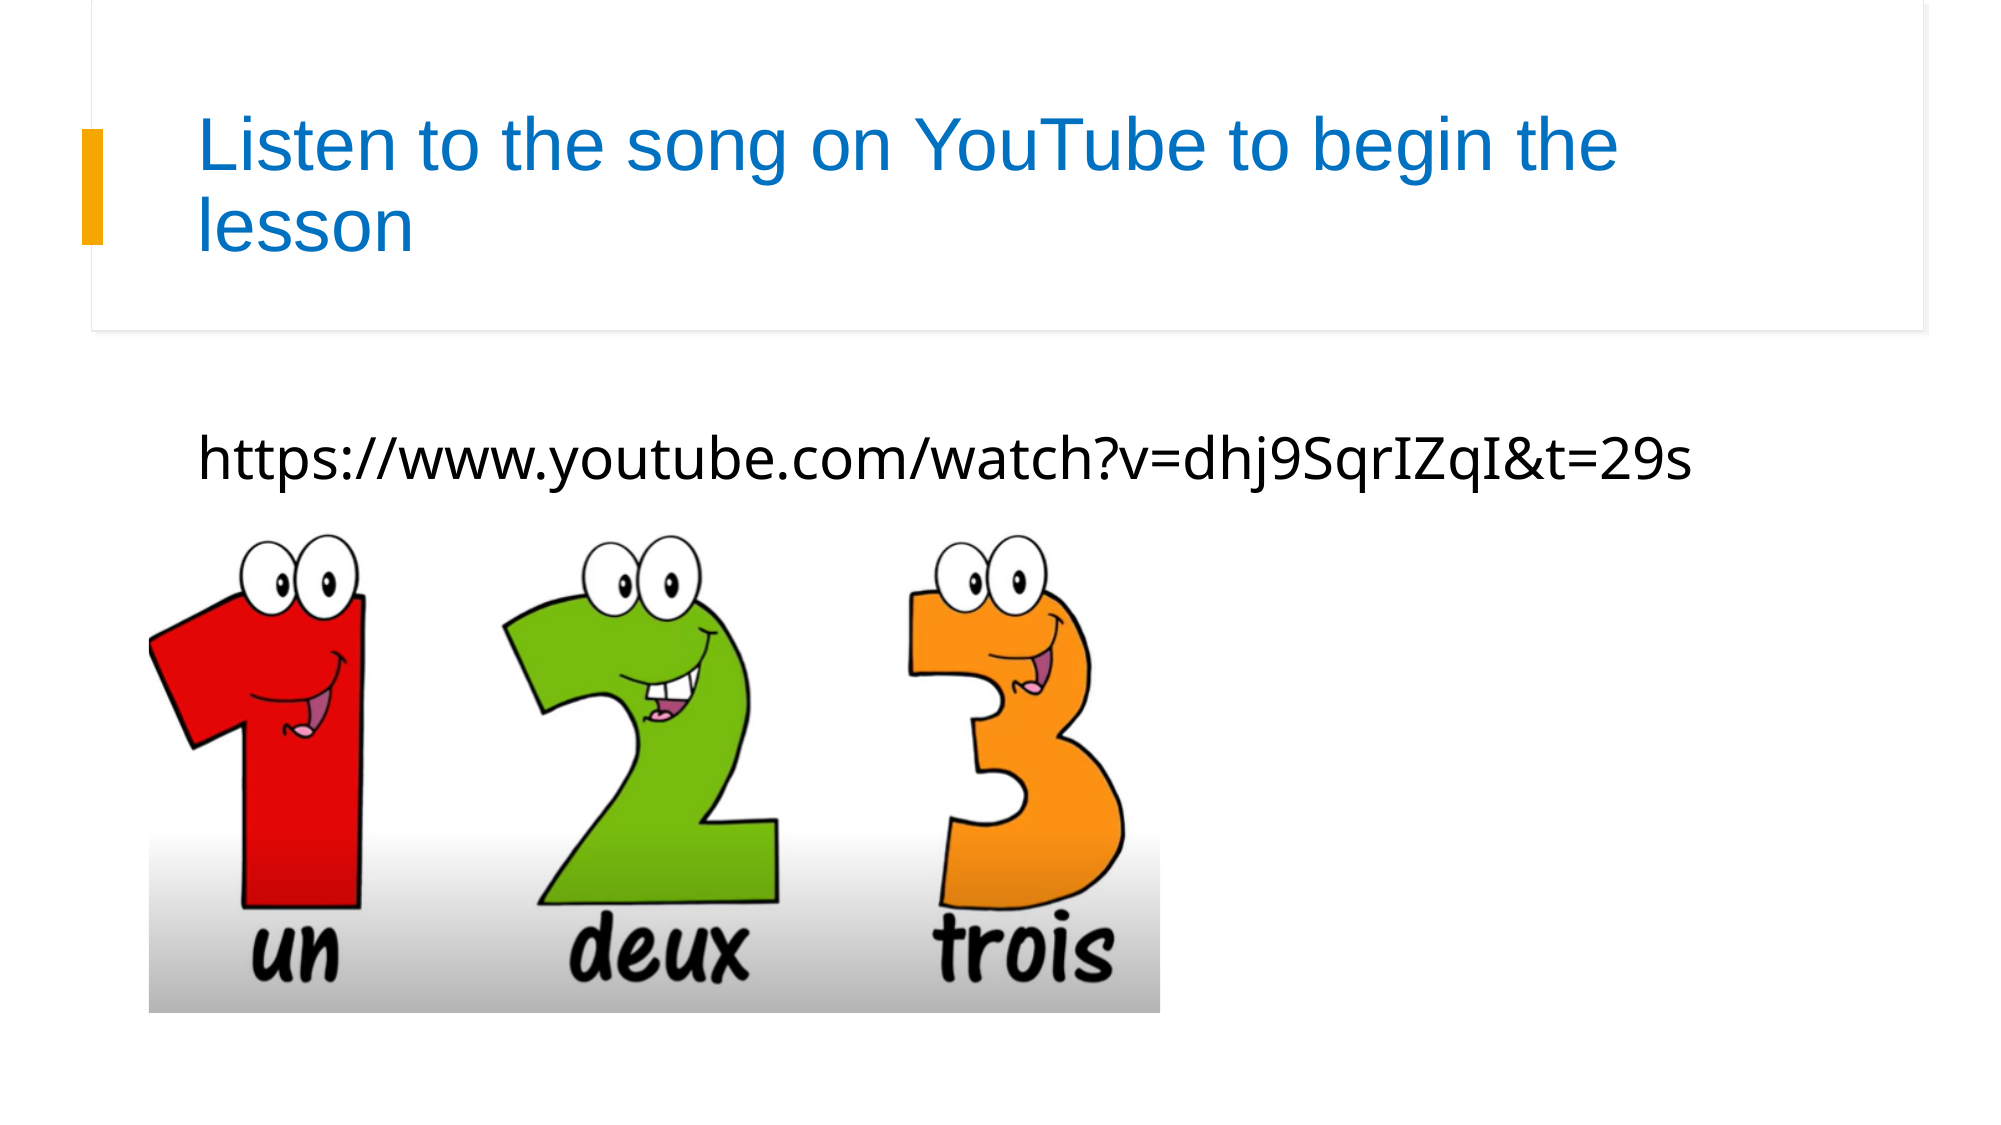

# Listen to the song on YouTube to begin the lesson
https://www.youtube.com/watch?v=dhj9SqrIZqI&t=29s